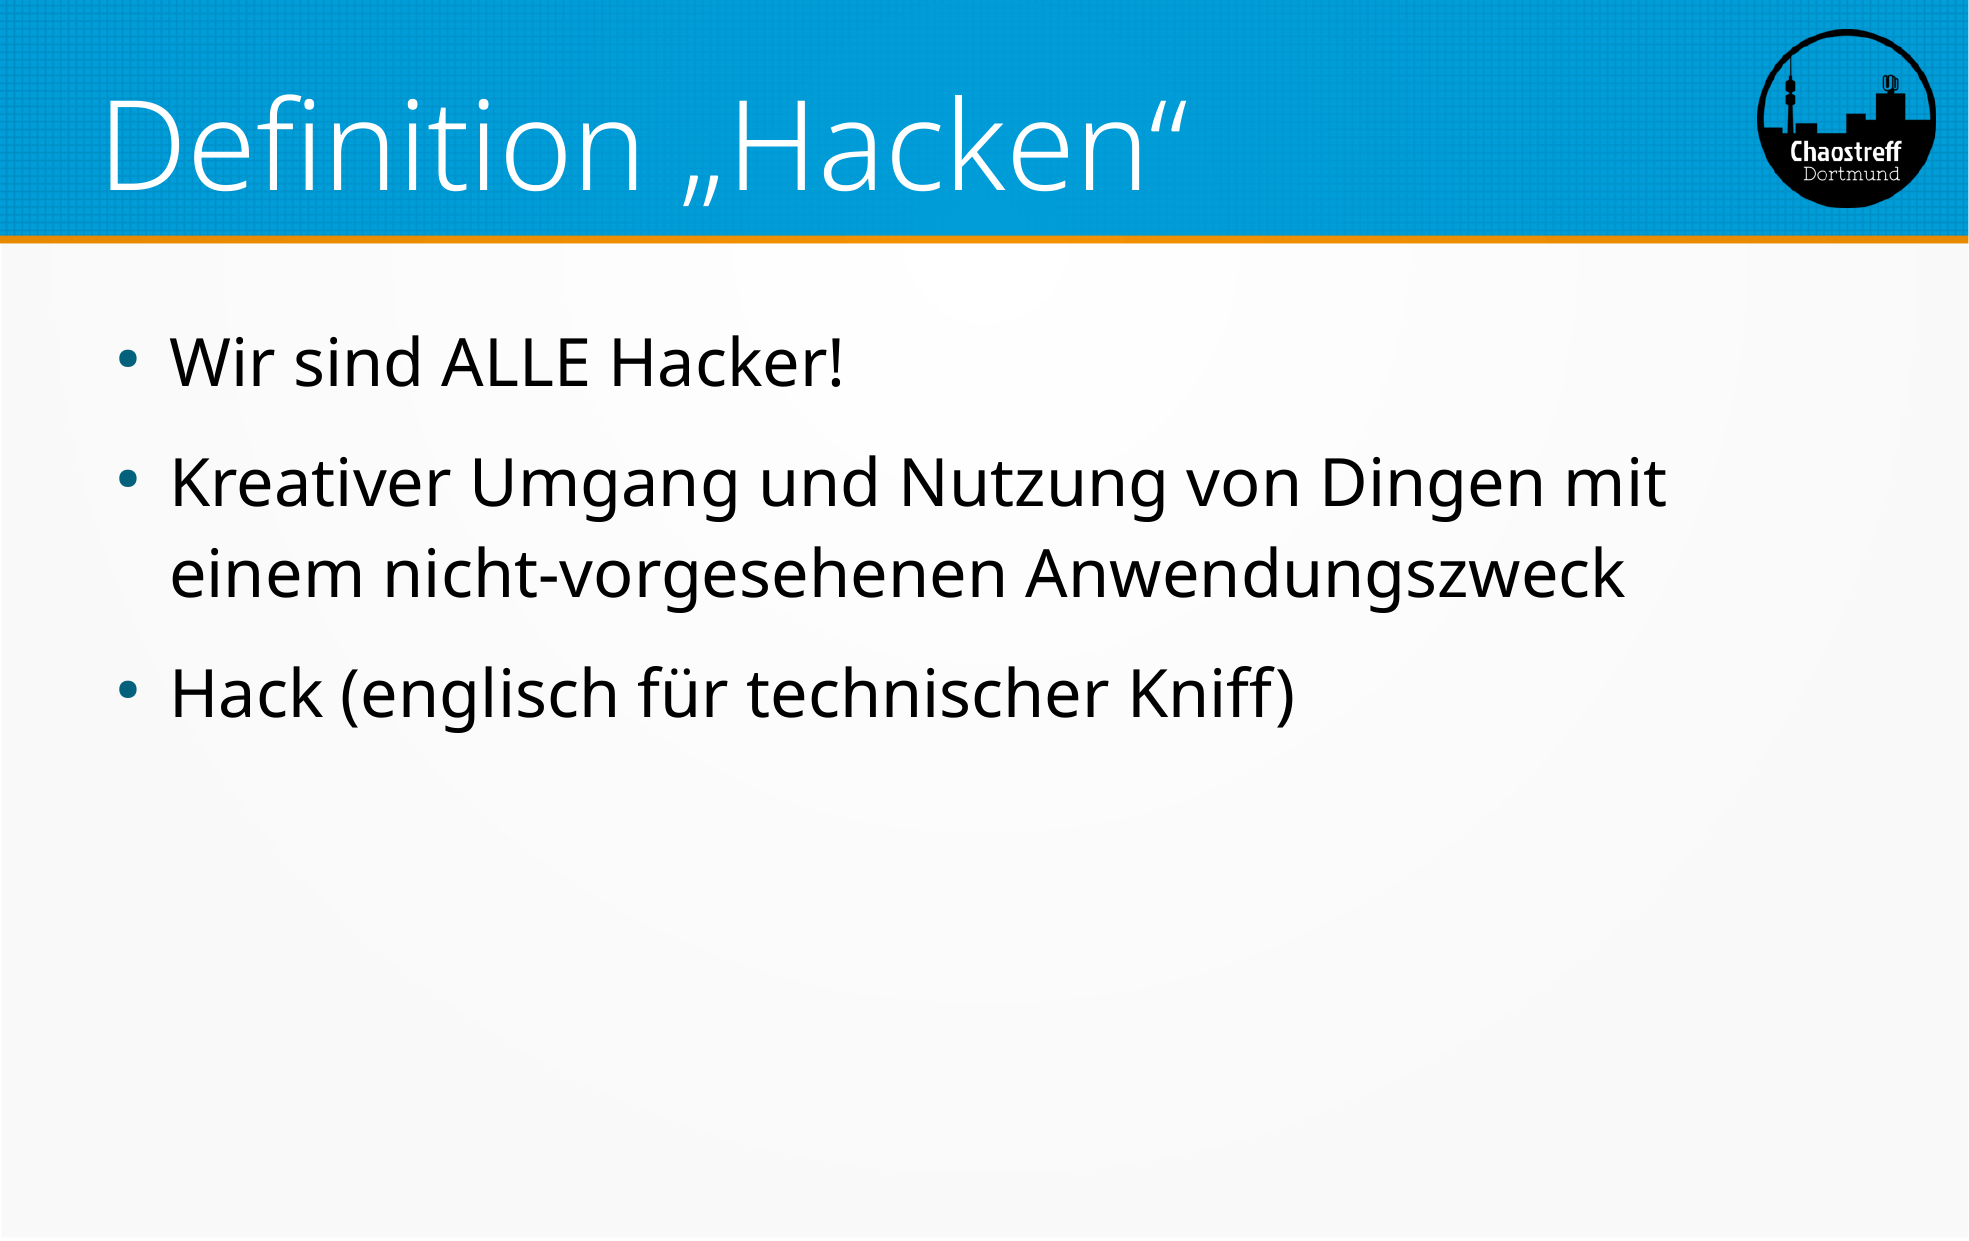

# Definition „Hacken“
Wir sind ALLE Hacker!
Kreativer Umgang und Nutzung von Dingen mit einem nicht-vorgesehenen Anwendungszweck
Hack (englisch für technischer Kniff)